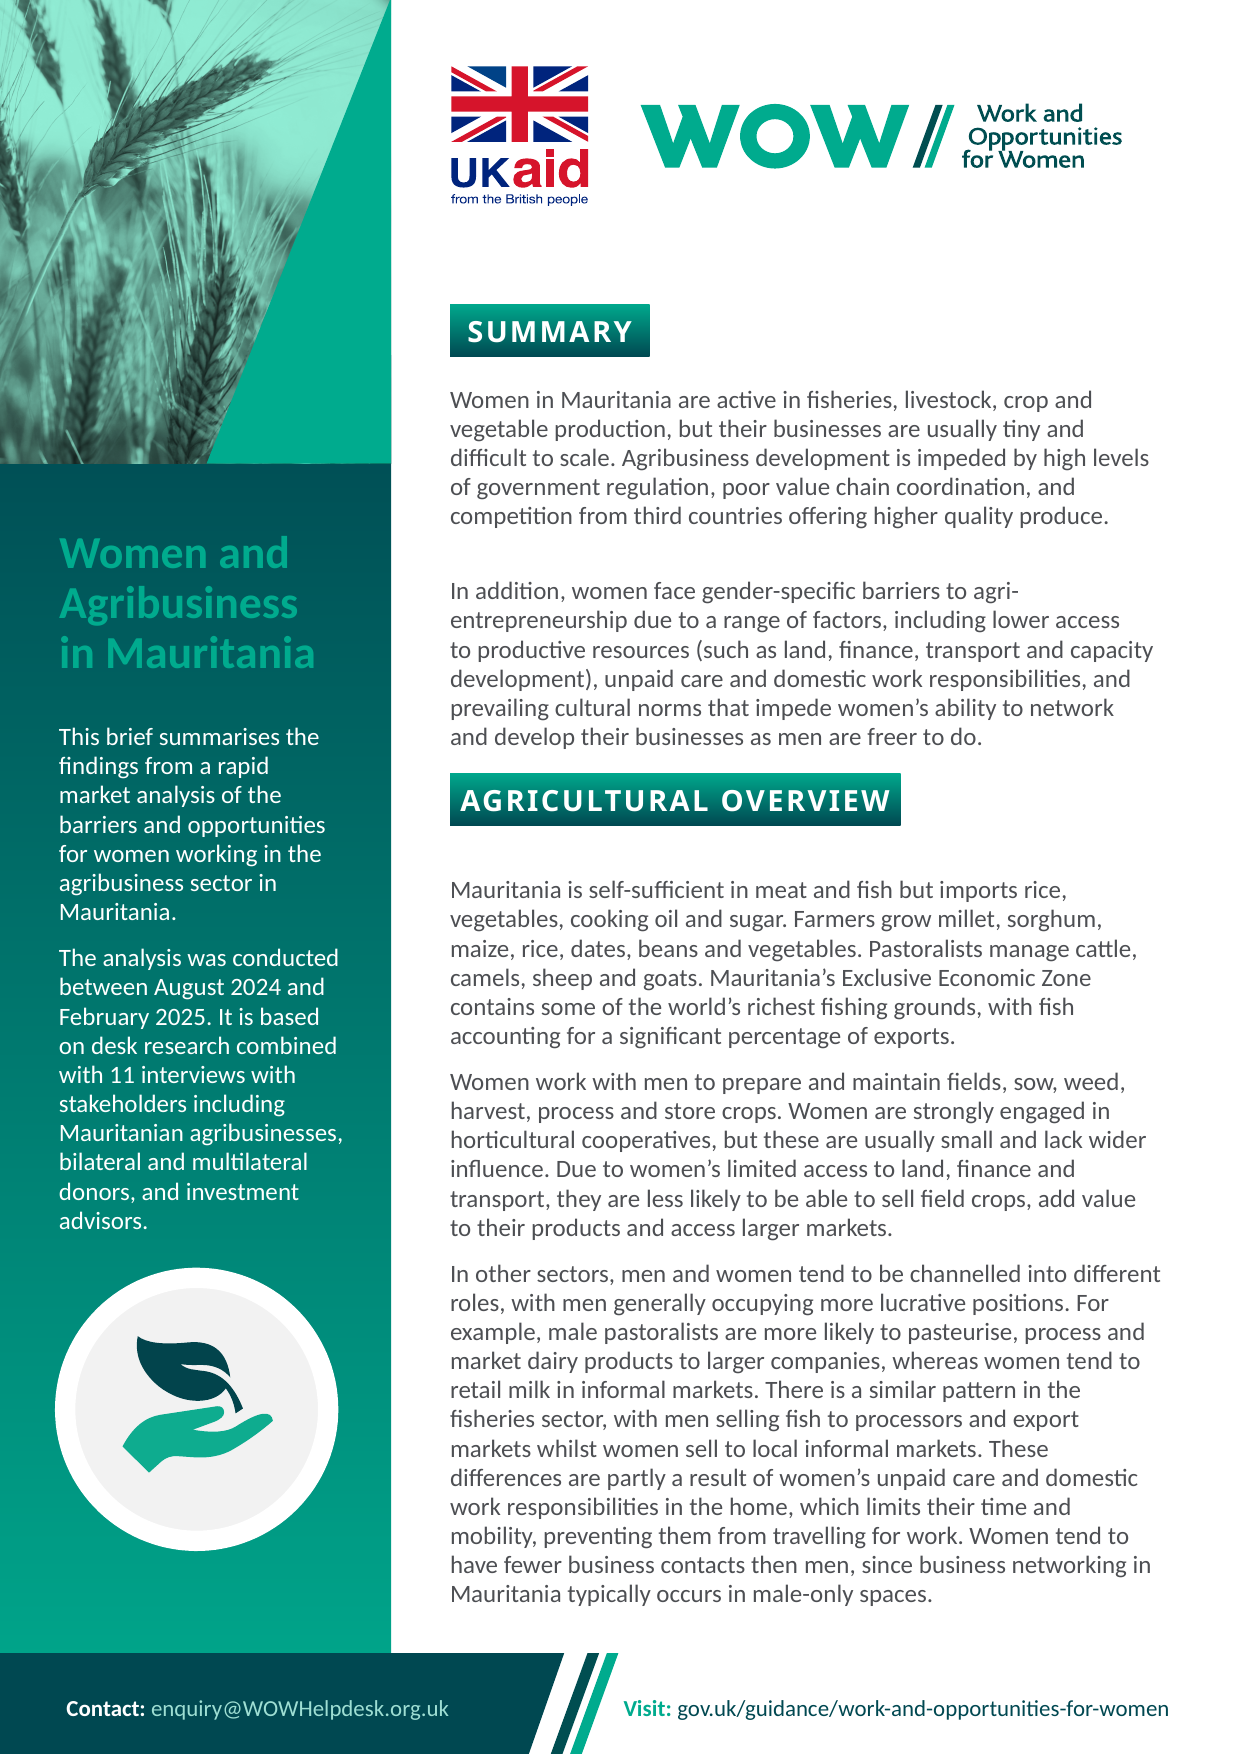

SUMMARY
Women in Mauritania are active in fisheries, livestock, crop and vegetable production, but their businesses are usually tiny and difficult to scale. Agribusiness development is impeded by high levels of government regulation, poor value chain coordination, and competition from third countries offering higher quality produce.
In addition, women face gender-specific barriers to agri-entrepreneurship due to a range of factors, including lower access
to productive resources (such as land, finance, transport and capacity development), unpaid care and domestic work responsibilities, and prevailing cultural norms that impede women’s ability to network
and develop their businesses as men are freer to do.
Women and Agribusiness
in Mauritania
This brief summarises the findings from a rapid market analysis of the barriers and opportunities for women working in the agribusiness sector in Mauritania.
The analysis was conducted between August 2024 and February 2025. It is based on desk research combined with 11 interviews with stakeholders including Mauritanian agribusinesses, bilateral and multilateral donors, and investment advisors.
AGRICULTURAL OVERVIEW
Mauritania is self-sufficient in meat and fish but imports rice, vegetables, cooking oil and sugar. Farmers grow millet, sorghum, maize, rice, dates, beans and vegetables. Pastoralists manage cattle, camels, sheep and goats. Mauritania’s Exclusive Economic Zone contains some of the world’s richest fishing grounds, with fish accounting for a significant percentage of exports.
Women work with men to prepare and maintain fields, sow, weed, harvest, process and store crops. Women are strongly engaged in horticultural cooperatives, but these are usually small and lack wider influence. Due to women’s limited access to land, finance and transport, they are less likely to be able to sell field crops, add value
to their products and access larger markets.
In other sectors, men and women tend to be channelled into different roles, with men generally occupying more lucrative positions. For example, male pastoralists are more likely to pasteurise, process and market dairy products to larger companies, whereas women tend to retail milk in informal markets. There is a similar pattern in the fisheries sector, with men selling fish to processors and export markets whilst women sell to local informal markets. These differences are partly a result of women’s unpaid care and domestic work responsibilities in the home, which limits their time and mobility, preventing them from travelling for work. Women tend to have fewer business contacts then men, since business networking in Mauritania typically occurs in male-only spaces.
Visit: gov.uk/guidance/work-and-opportunities-for-women
Contact: enquiry@WOWHelpdesk.org.uk